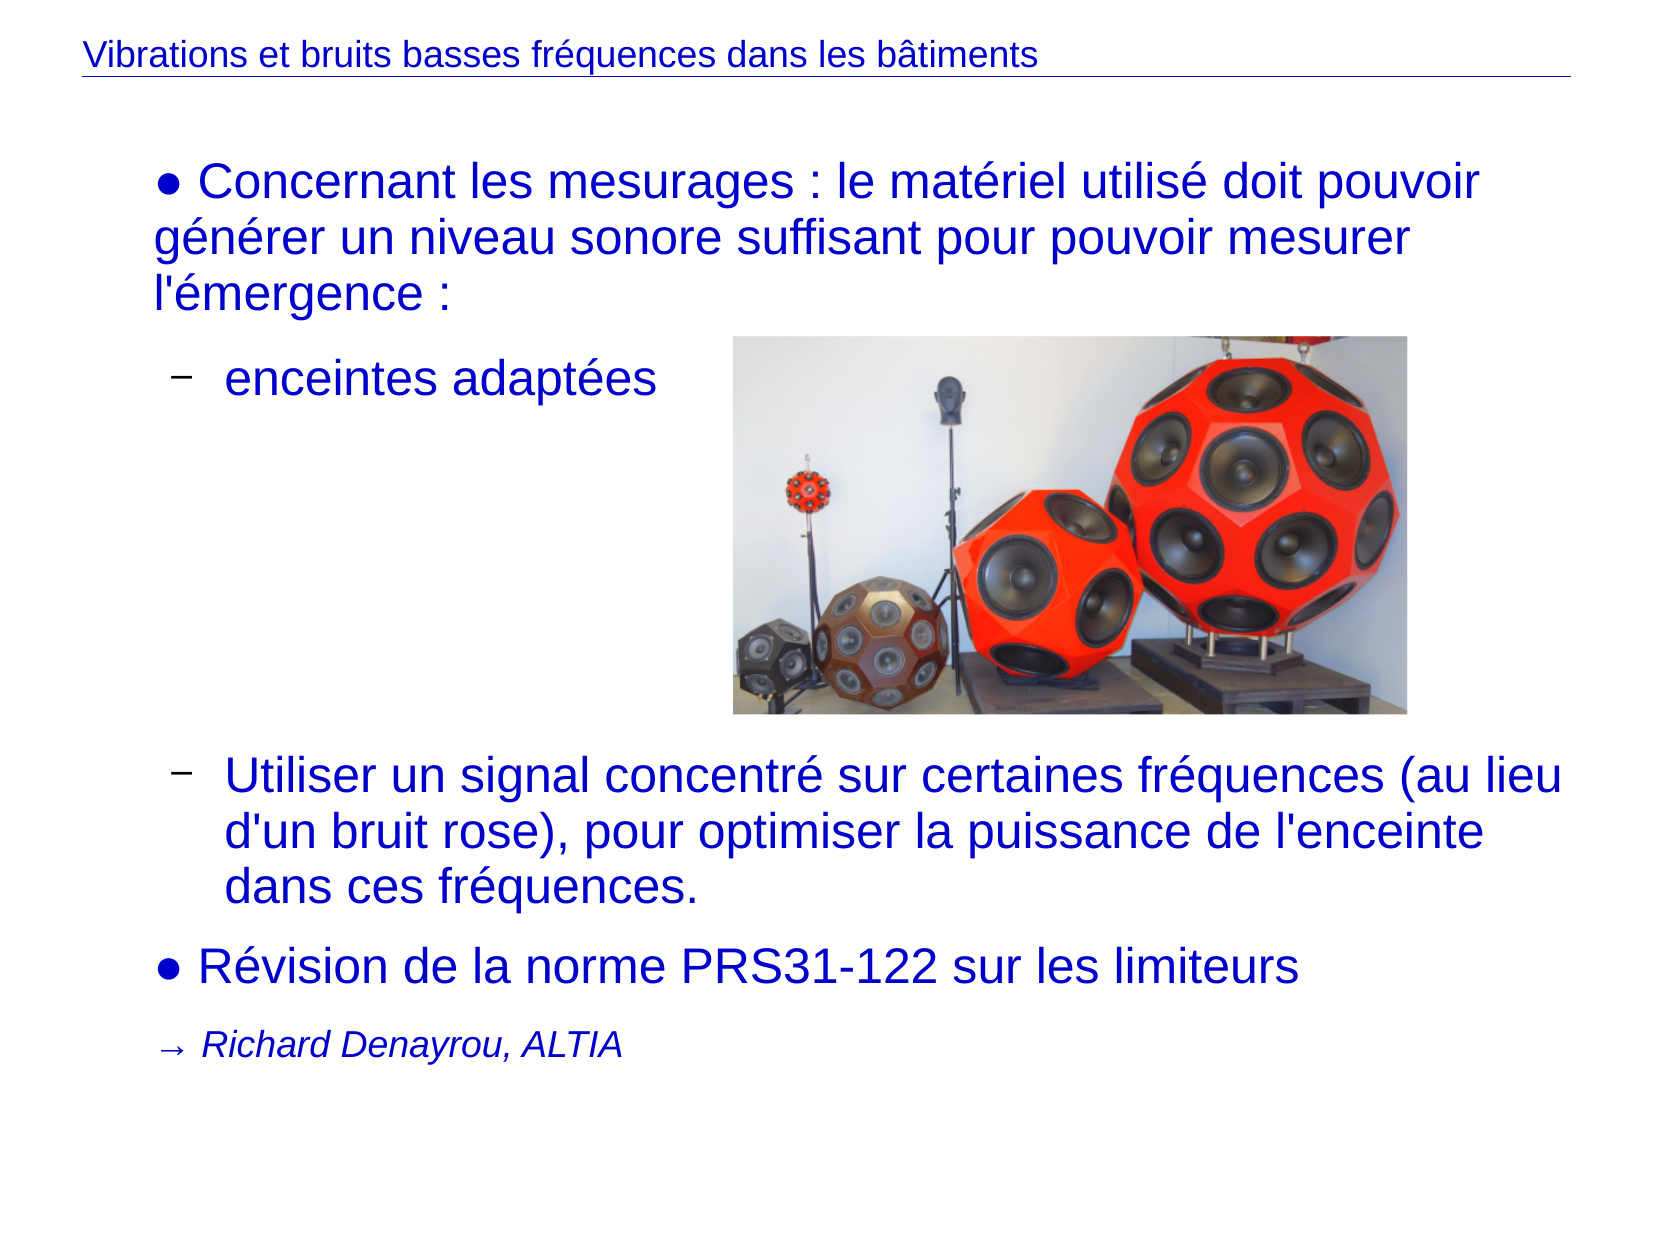

# Vibrations et bruits basses fréquences dans les bâtiments
● Concernant les mesurages : le matériel utilisé doit pouvoir générer un niveau sonore suffisant pour pouvoir mesurer l'émergence :
enceintes adaptées
Utiliser un signal concentré sur certaines fréquences (au lieu d'un bruit rose), pour optimiser la puissance de l'enceinte dans ces fréquences.
● Révision de la norme PRS31-122 sur les limiteurs
→ Richard Denayrou, ALTIA